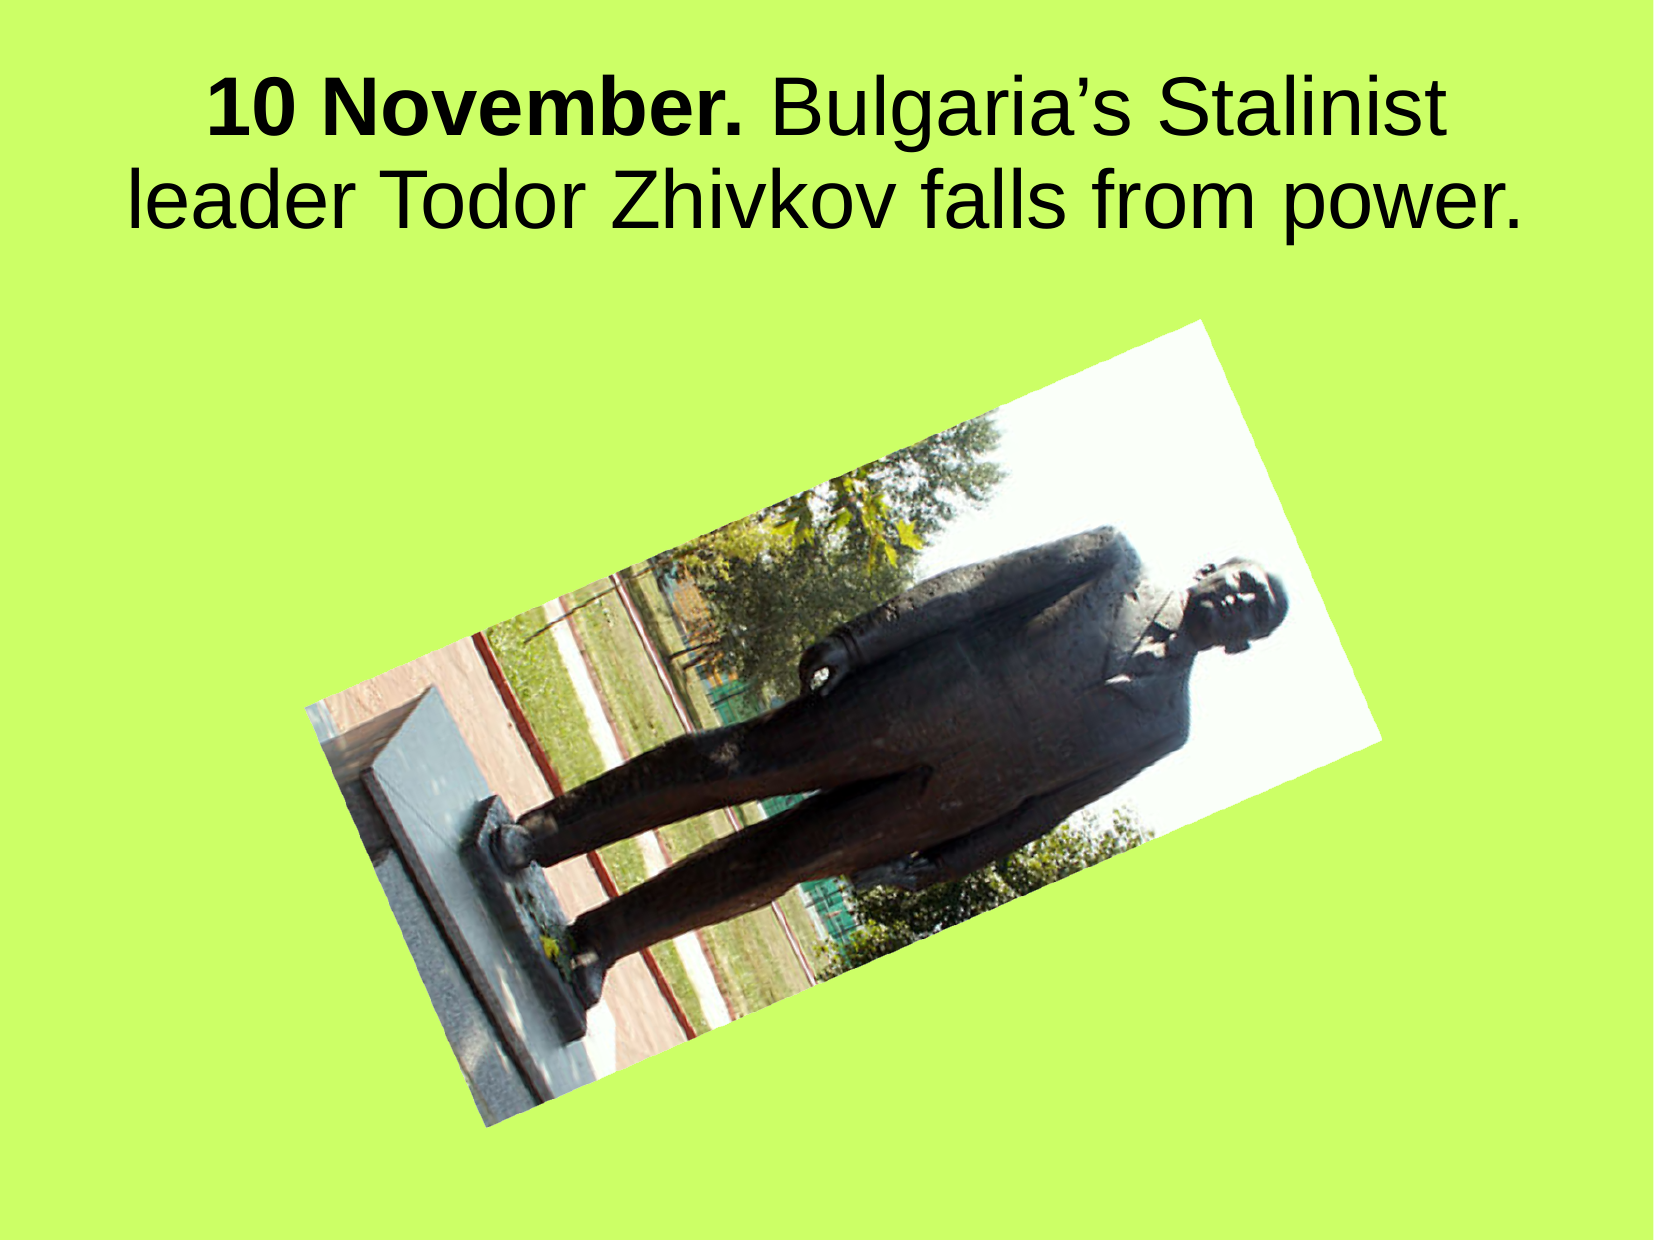

# 10 November. Bulgaria’s Stalinist leader Todor Zhivkov falls from power.